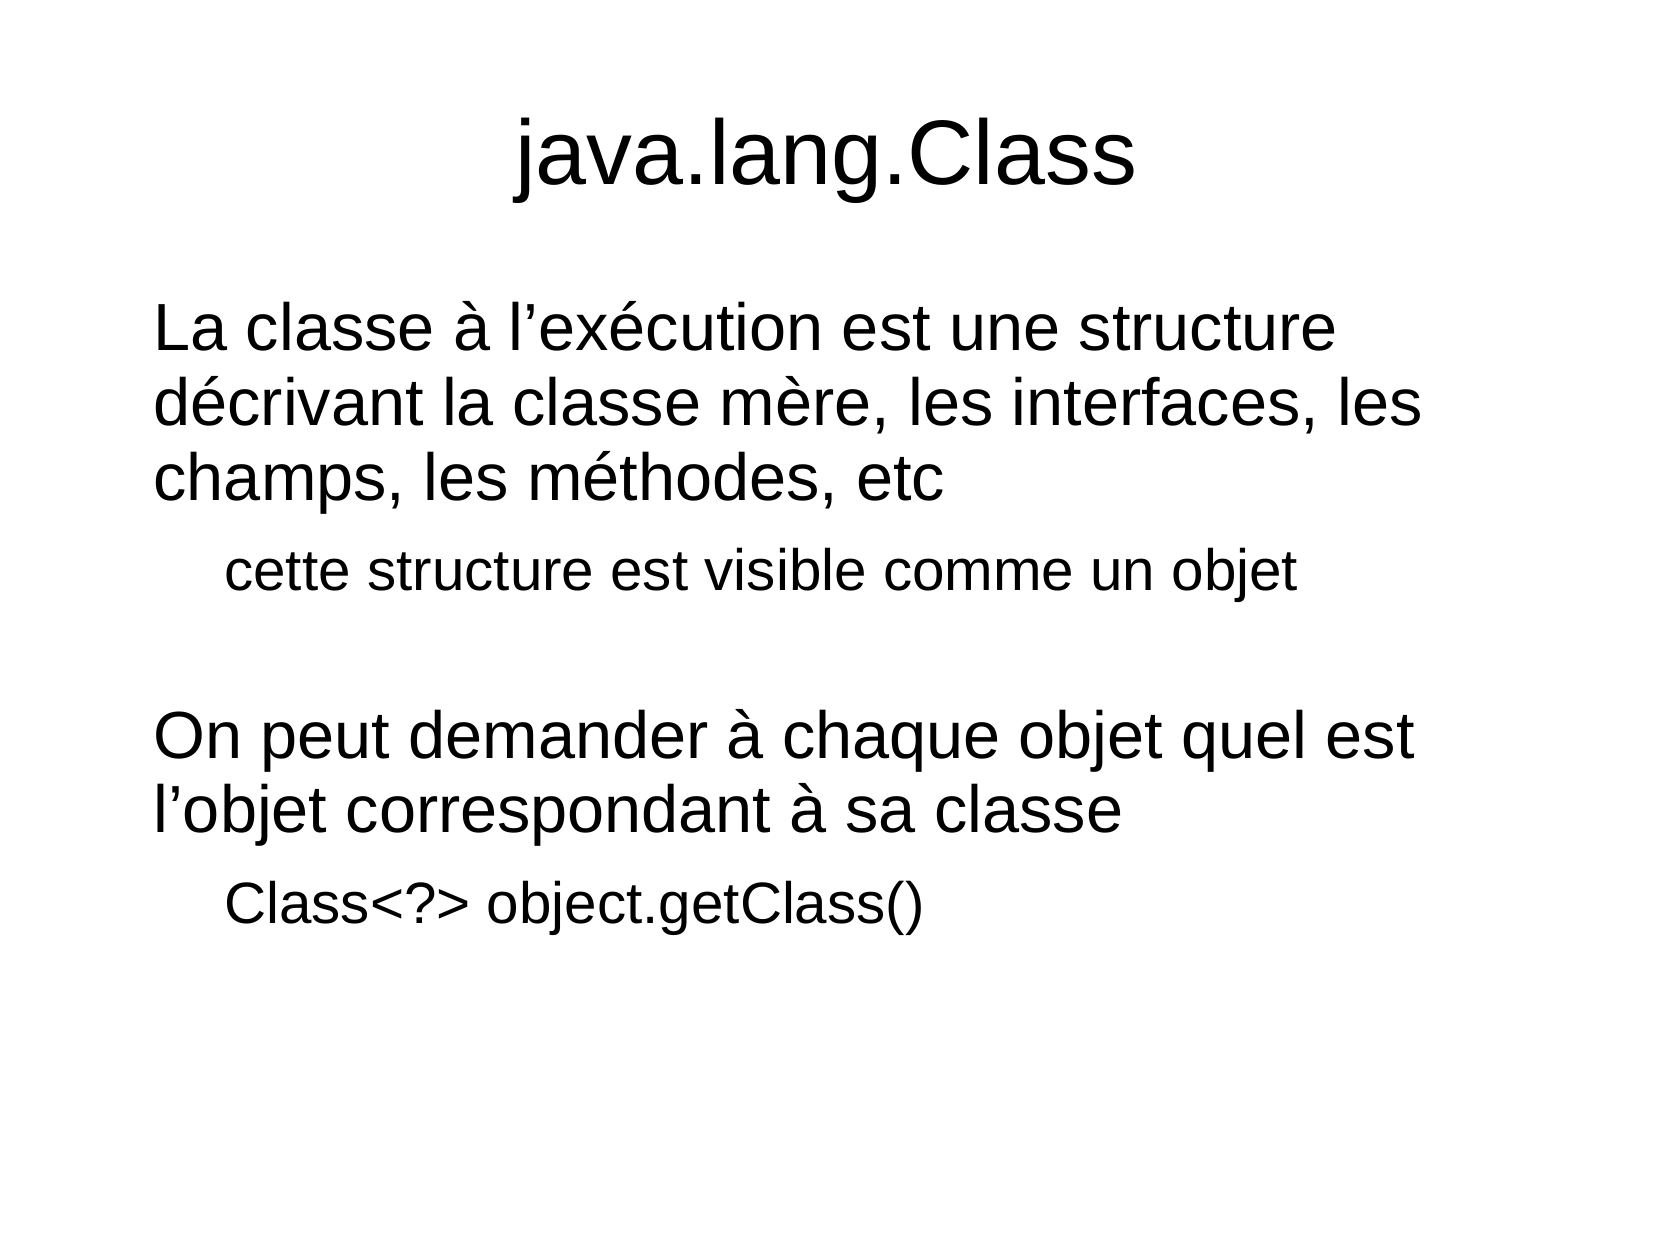

# java.lang.Class
La classe à l’exécution est une structure décrivant la classe mère, les interfaces, les champs, les méthodes, etc
cette structure est visible comme un objet
On peut demander à chaque objet quel est l’objet correspondant à sa classe
Class<?> object.getClass()